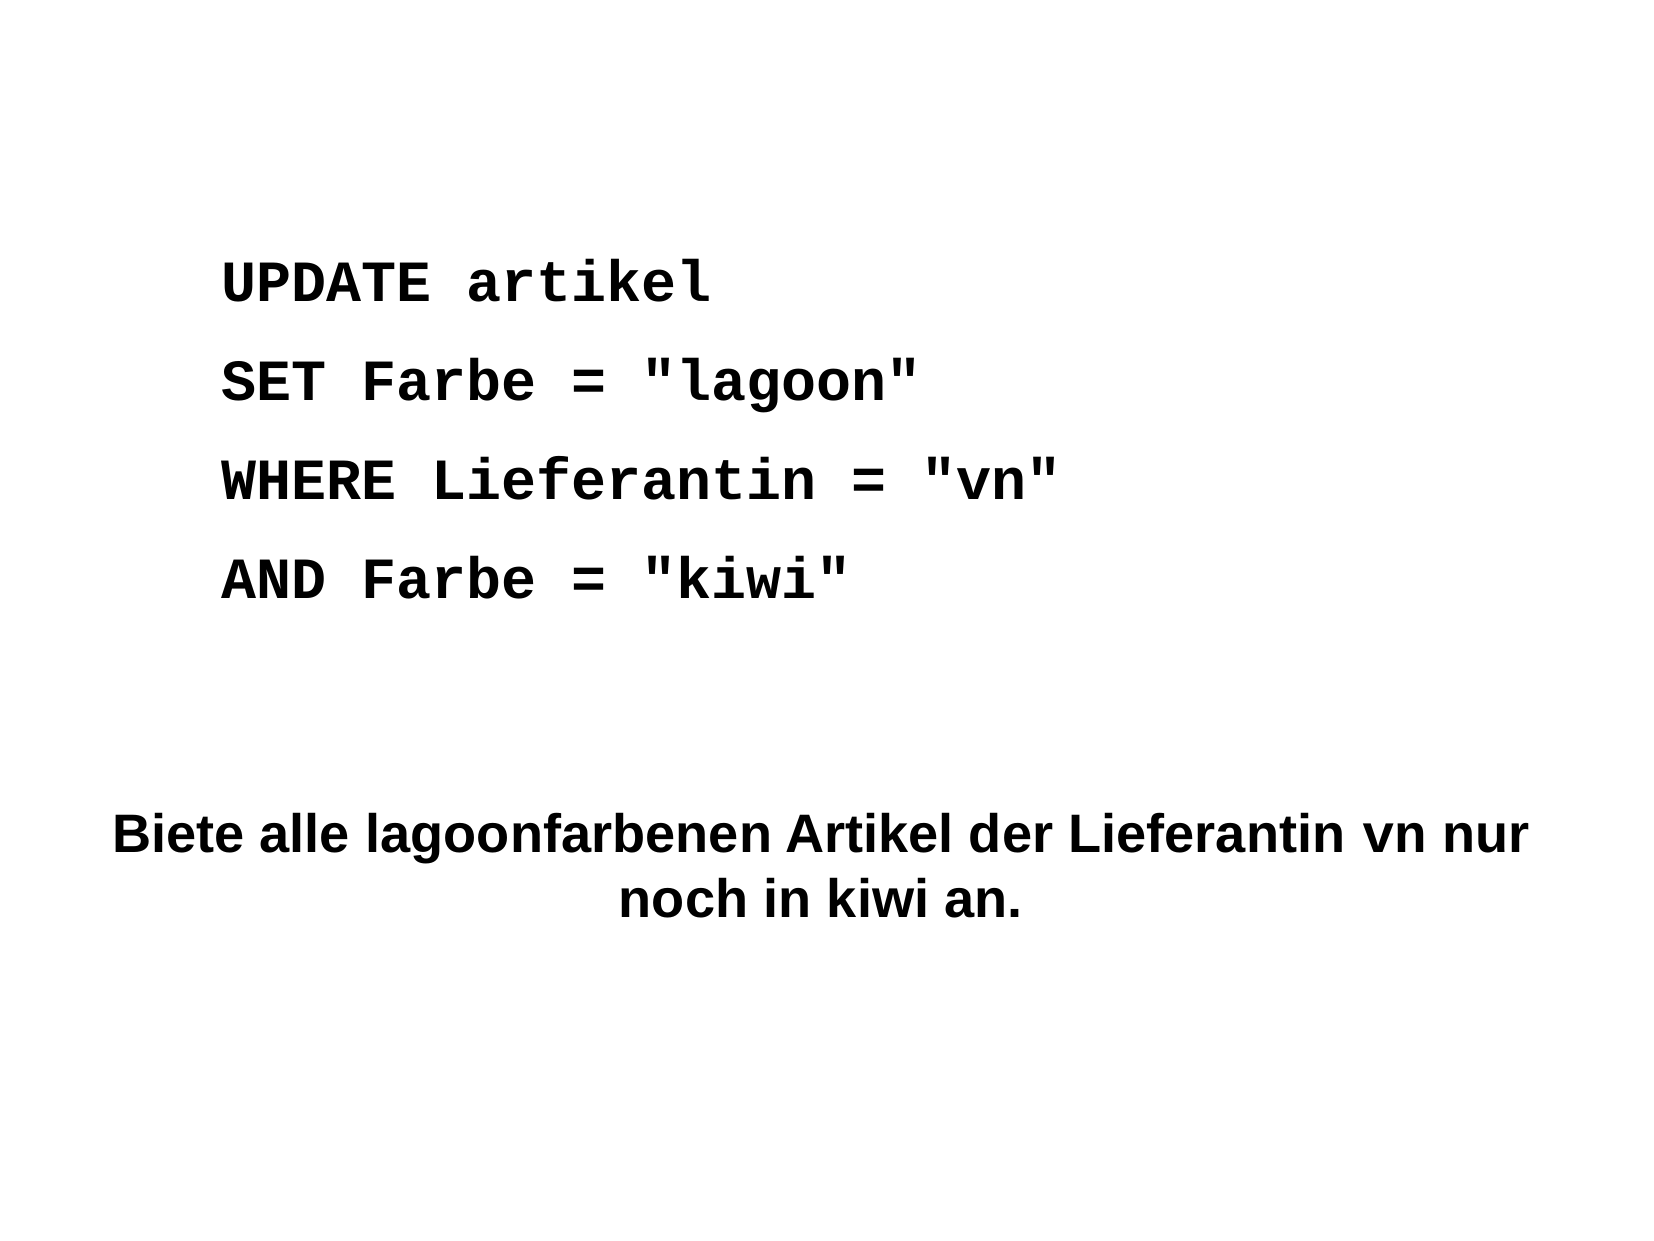

UPDATE artikel
SET Farbe = "lagoon"
WHERE Lieferantin = "vn"
AND Farbe = "kiwi"
# Biete alle lagoonfarbenen Artikel der Lieferantin vn nur noch in kiwi an.